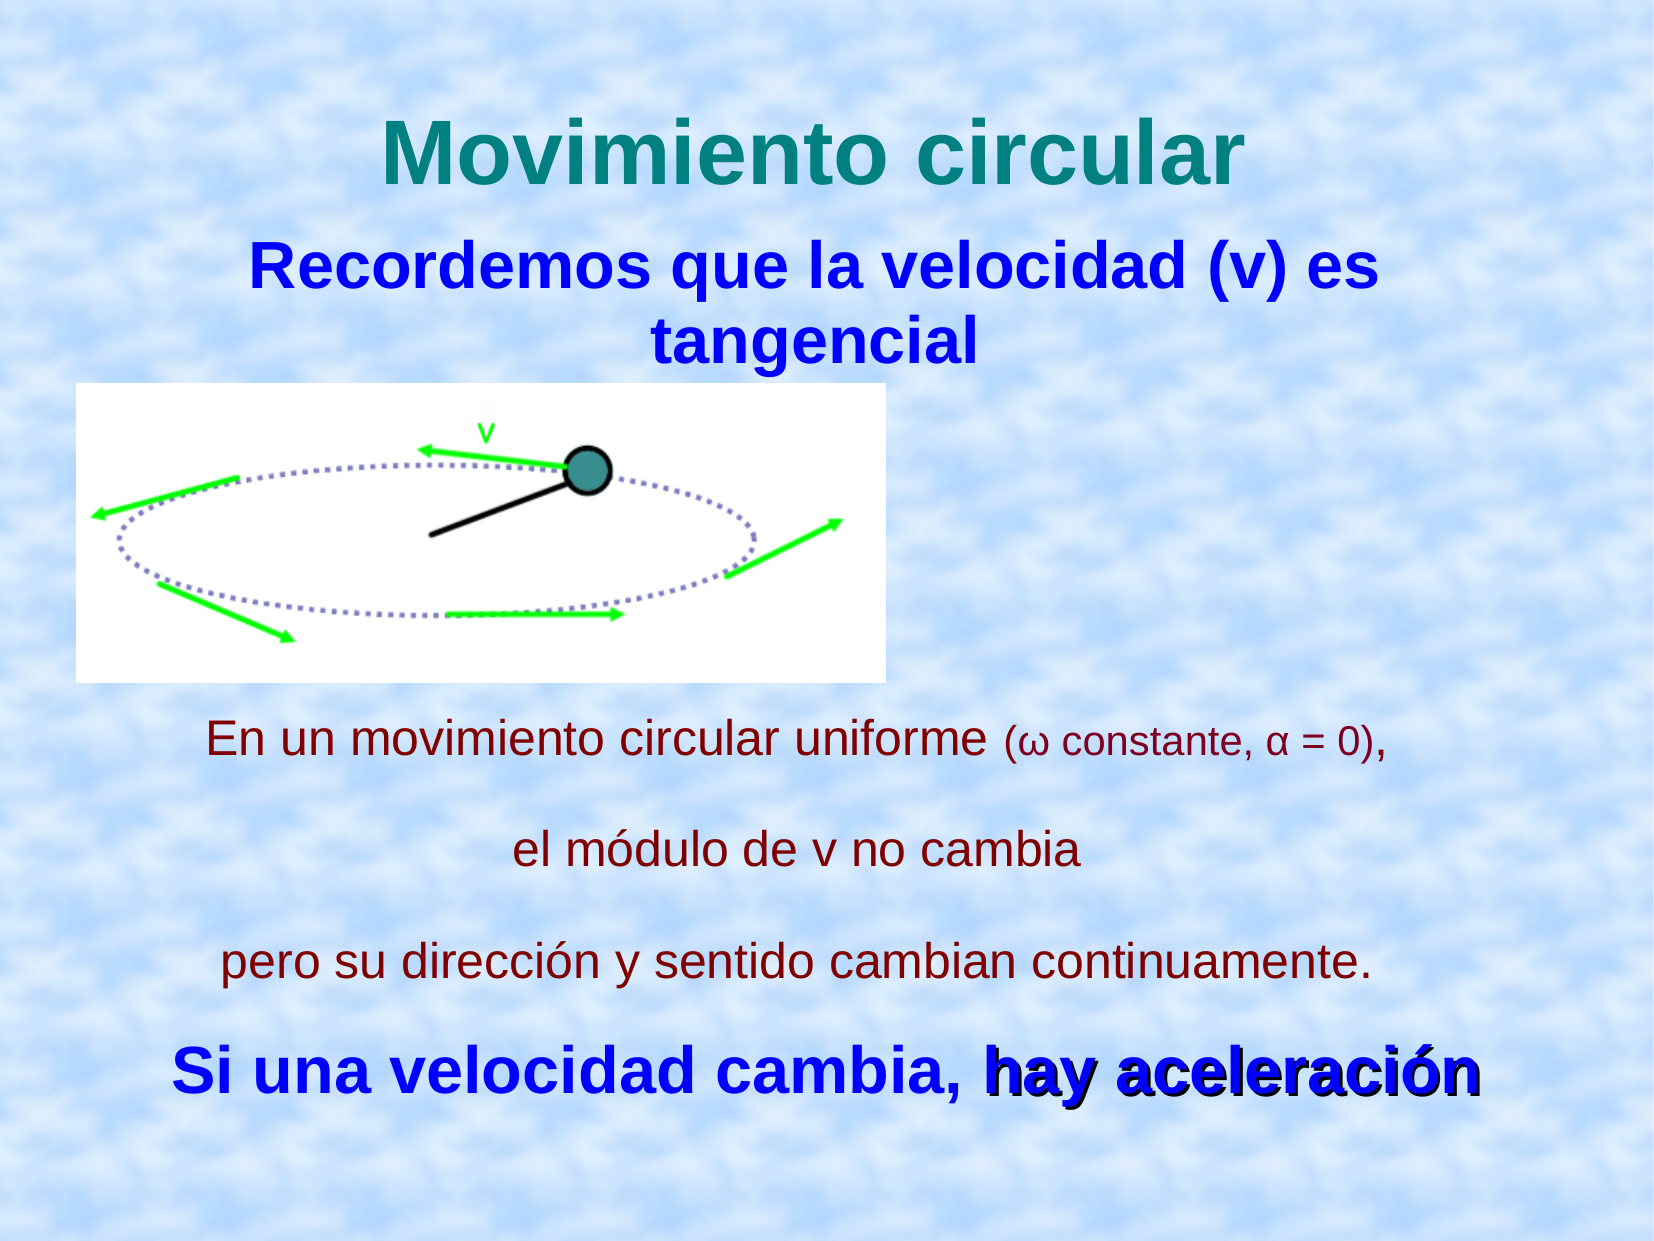

# Movimiento circular
Recordemos que la velocidad (v) es tangencial
En un movimiento circular uniforme (ω constante, α = 0),
 el módulo de v no cambia
pero su dirección y sentido cambian continuamente.
Si una velocidad cambia, hay aceleración
la relación entre ω y el periodo T es
ω = 2π/T
la relación entre ω y el periodo T es
ω = 2π/T
la relación entre ω y el periodo T es
ω = 2π/T